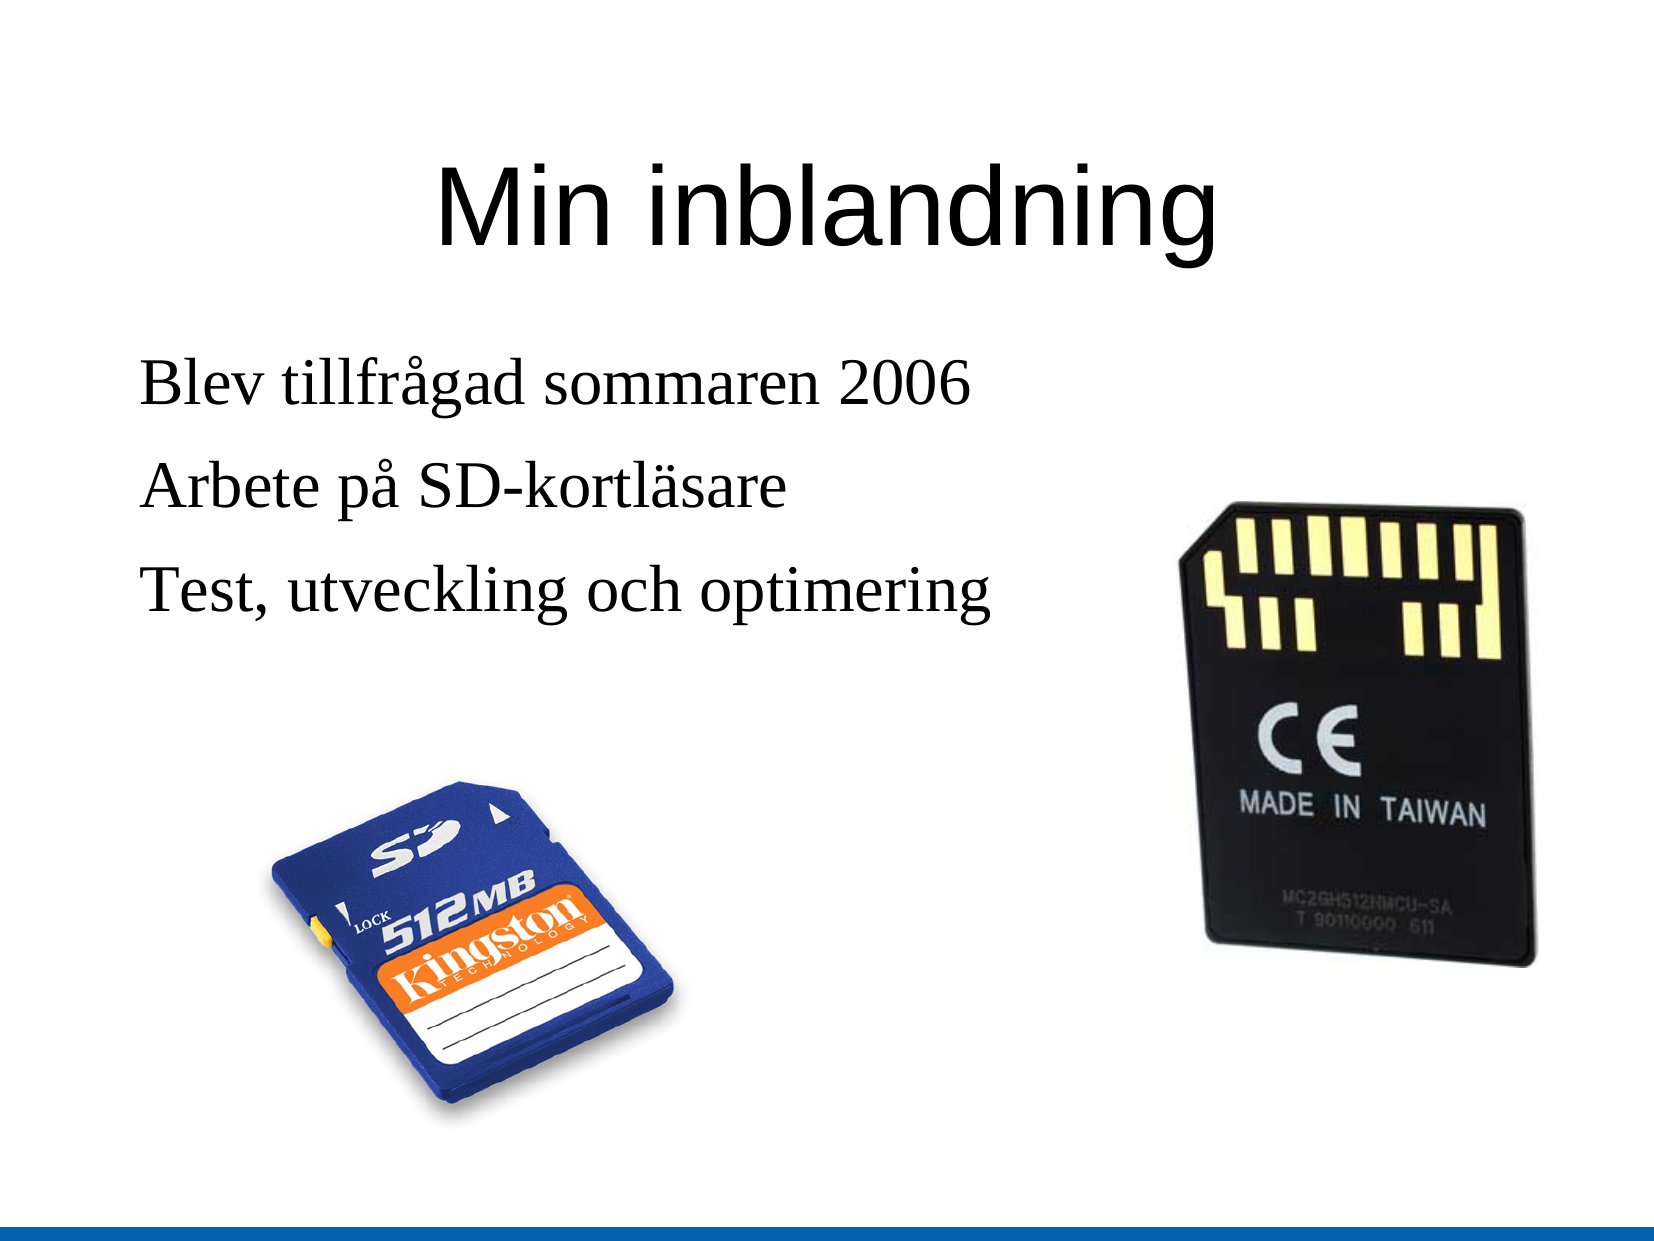

# Min inblandning
Blev tillfrågad sommaren 2006
Arbete på SD-kortläsare
Test, utveckling och optimering